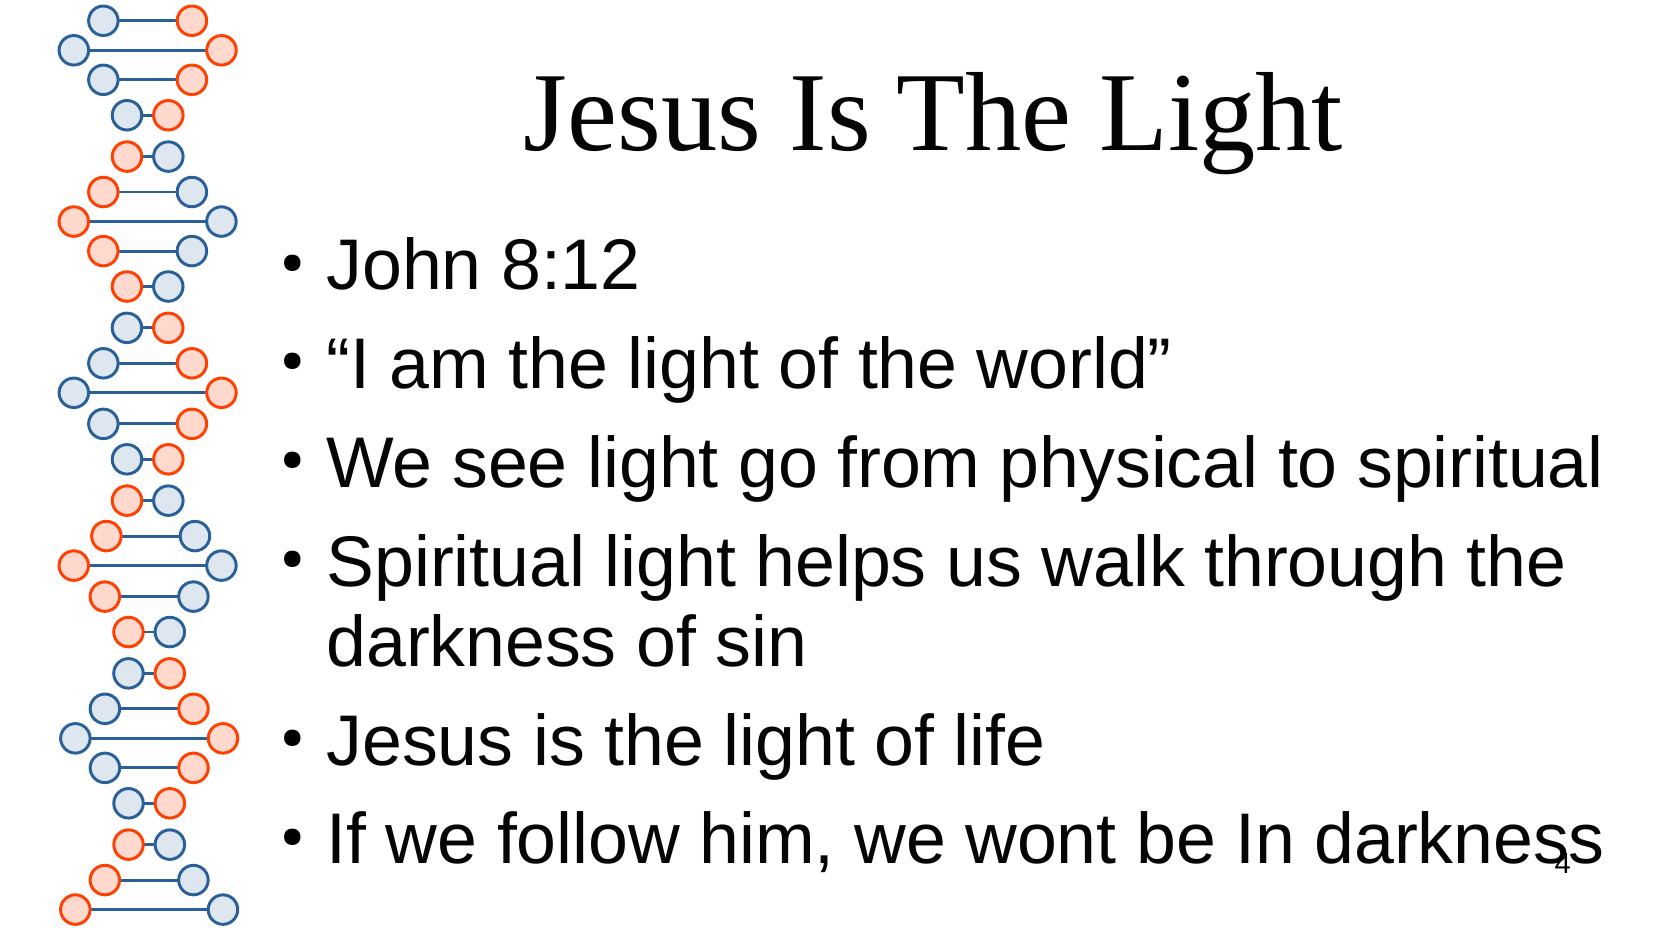

# Jesus Is The Light
John 8:12
“I am the light of the world”
We see light go from physical to spiritual
Spiritual light helps us walk through the darkness of sin
Jesus is the light of life
If we follow him, we wont be In darkness
4